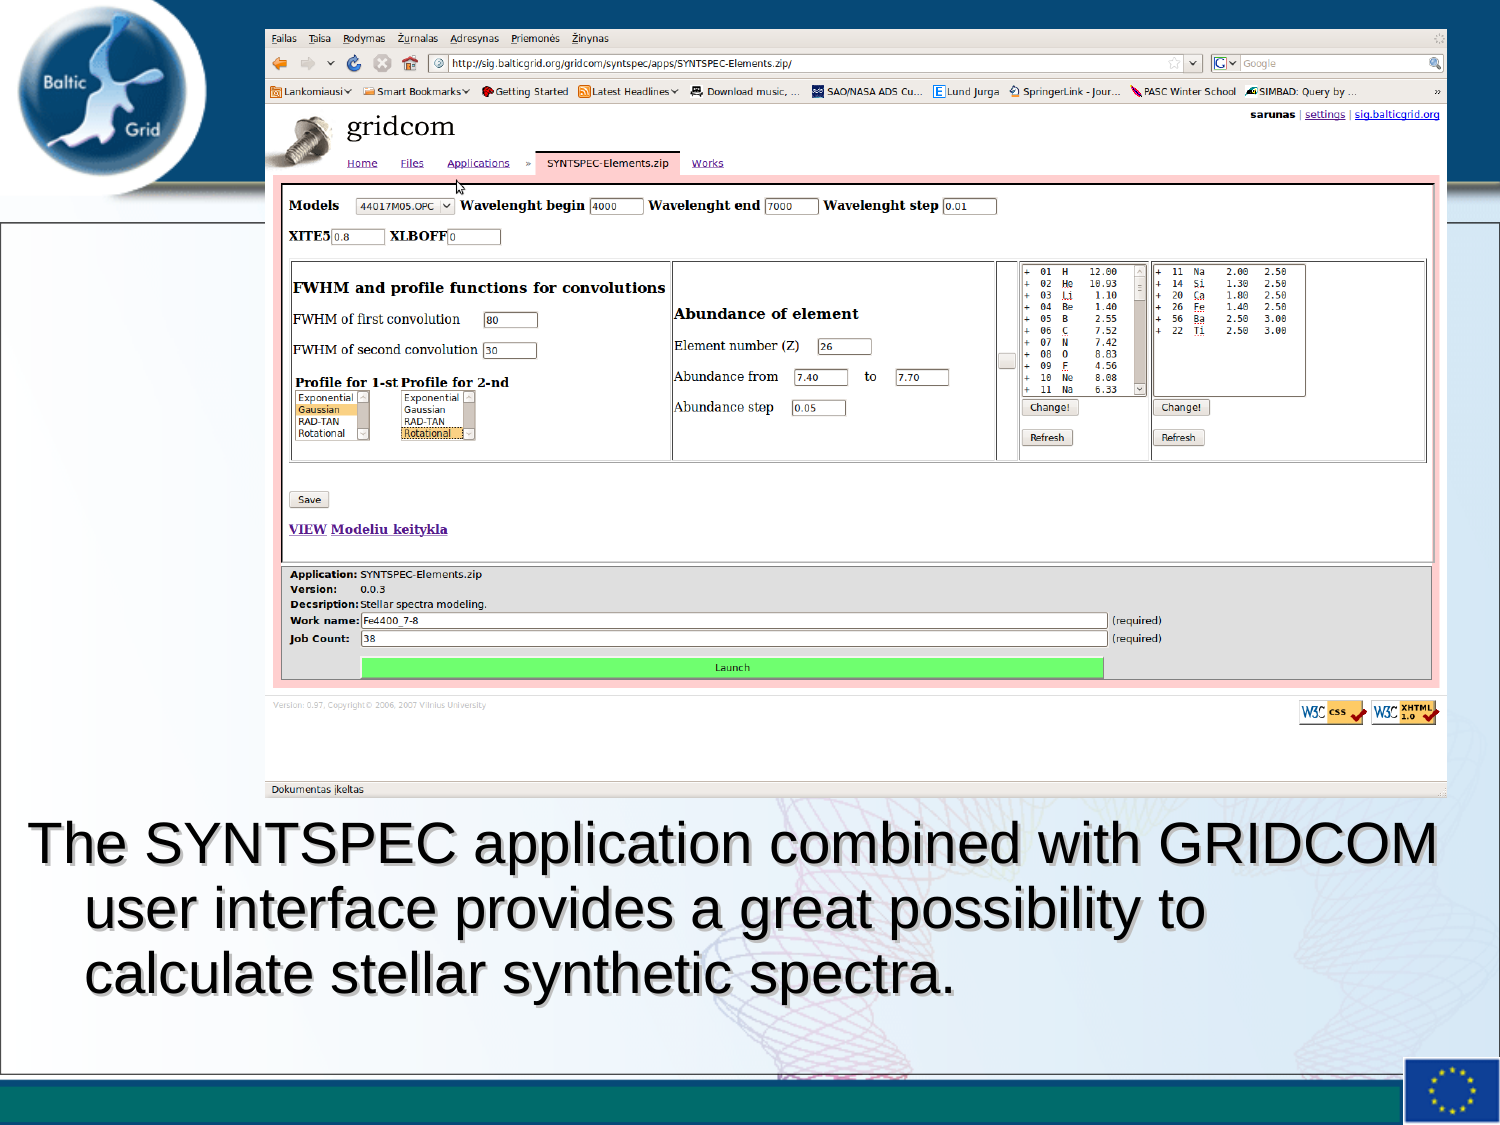

# The SYNTSPEC application combined with GRIDCOM user interface provides a great possibility to calculate stellar synthetic spectra.
4